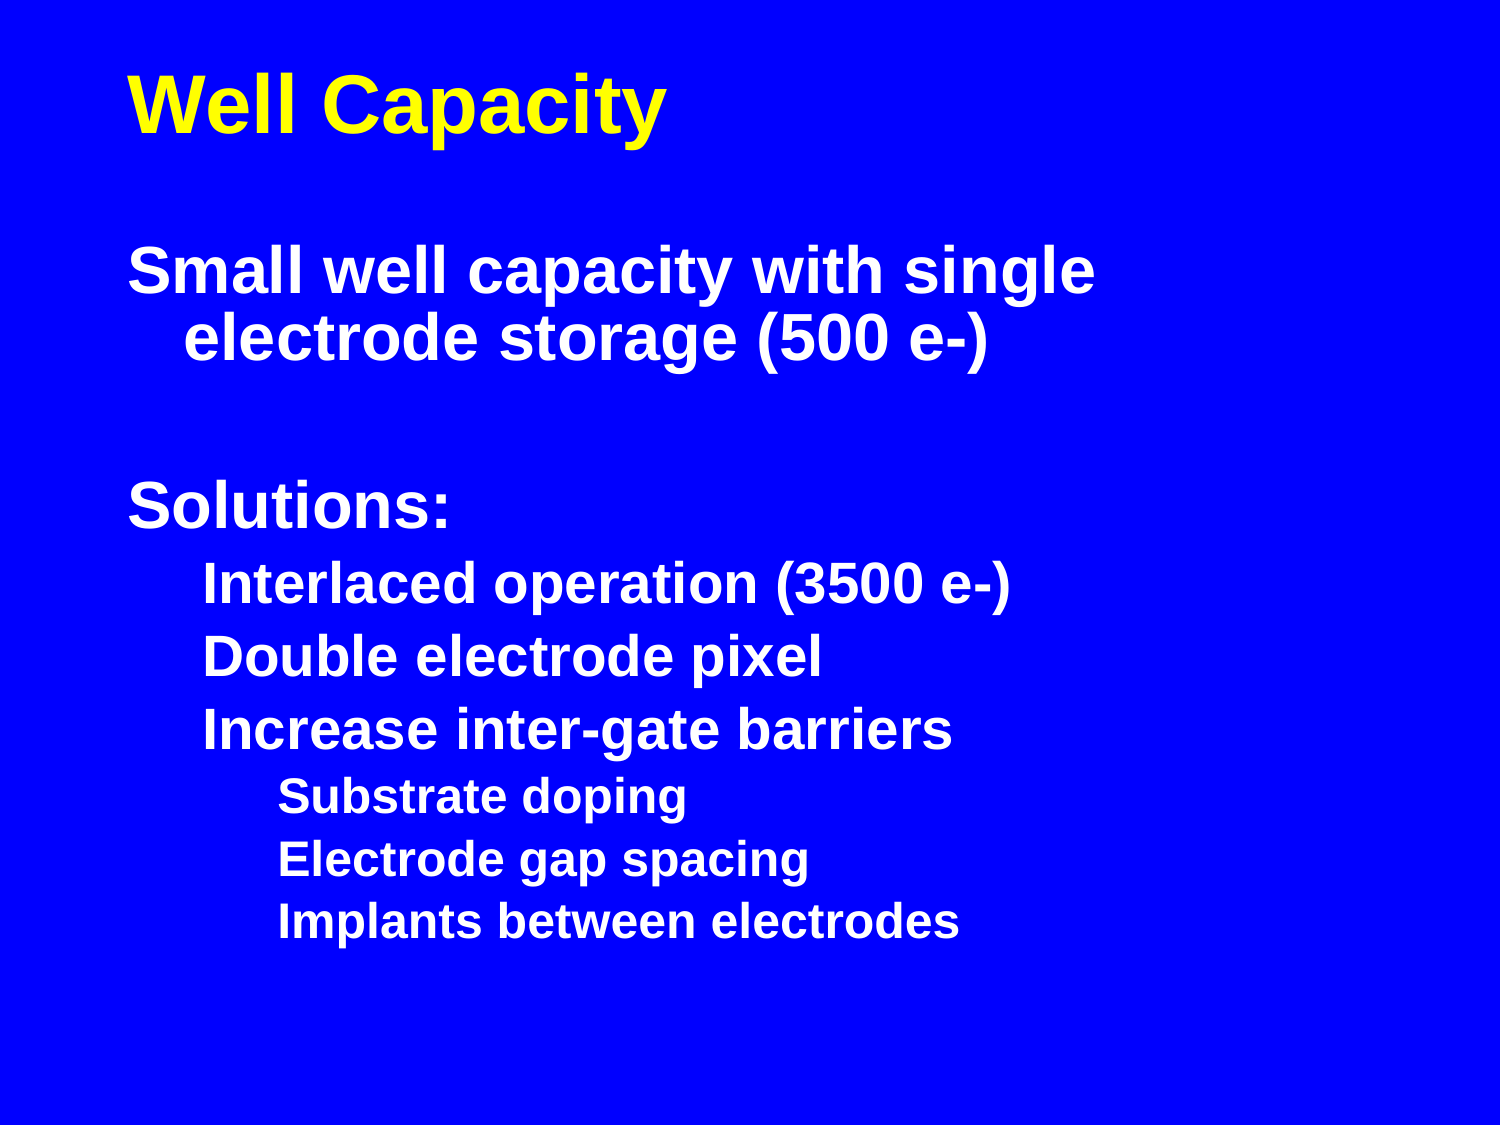

# Well Capacity
Small well capacity with single electrode storage (500 e-)
Solutions:
Interlaced operation (3500 e-)
Double electrode pixel
Increase inter-gate barriers
Substrate doping
Electrode gap spacing
Implants between electrodes